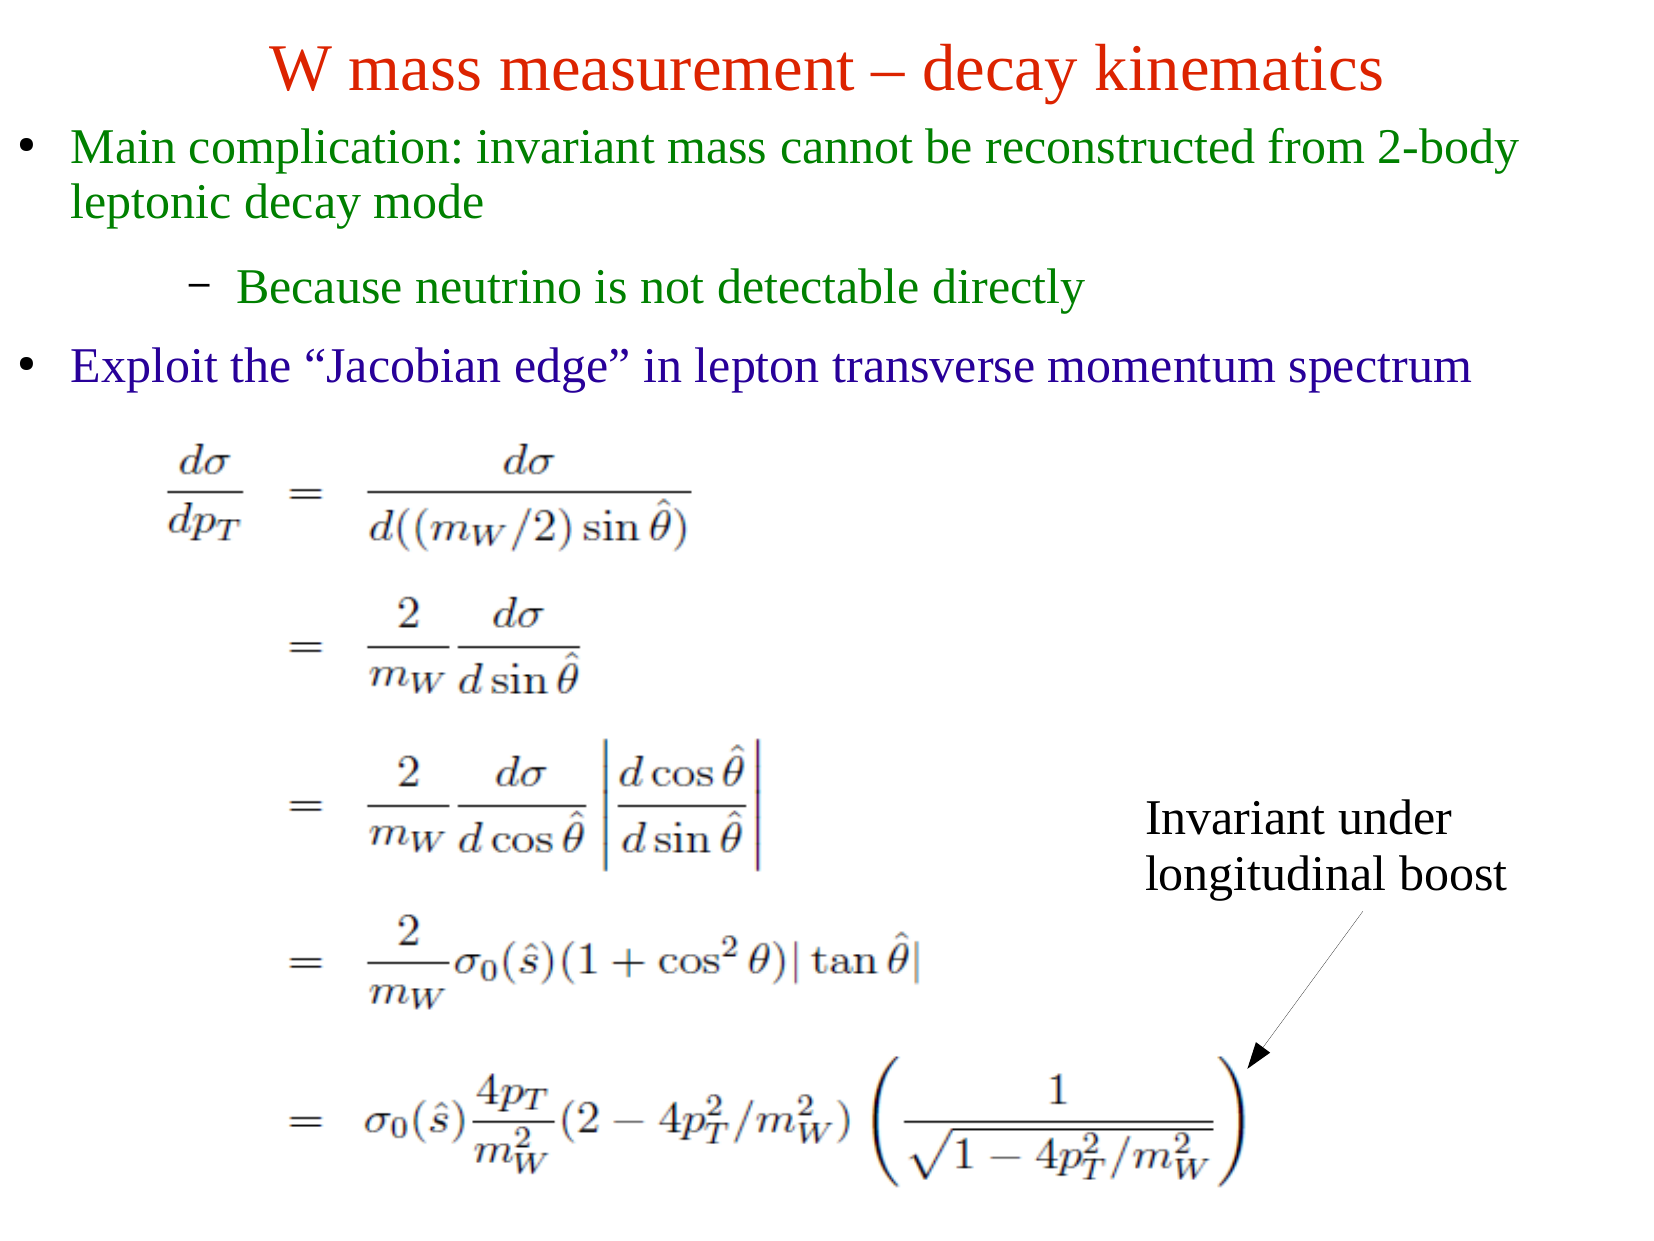

# W mass measurement – decay kinematics
Main complication: invariant mass cannot be reconstructed from 2-body leptonic decay mode
Because neutrino is not detectable directly
Exploit the “Jacobian edge” in lepton transverse momentum spectrum
Invariant under
longitudinal boost